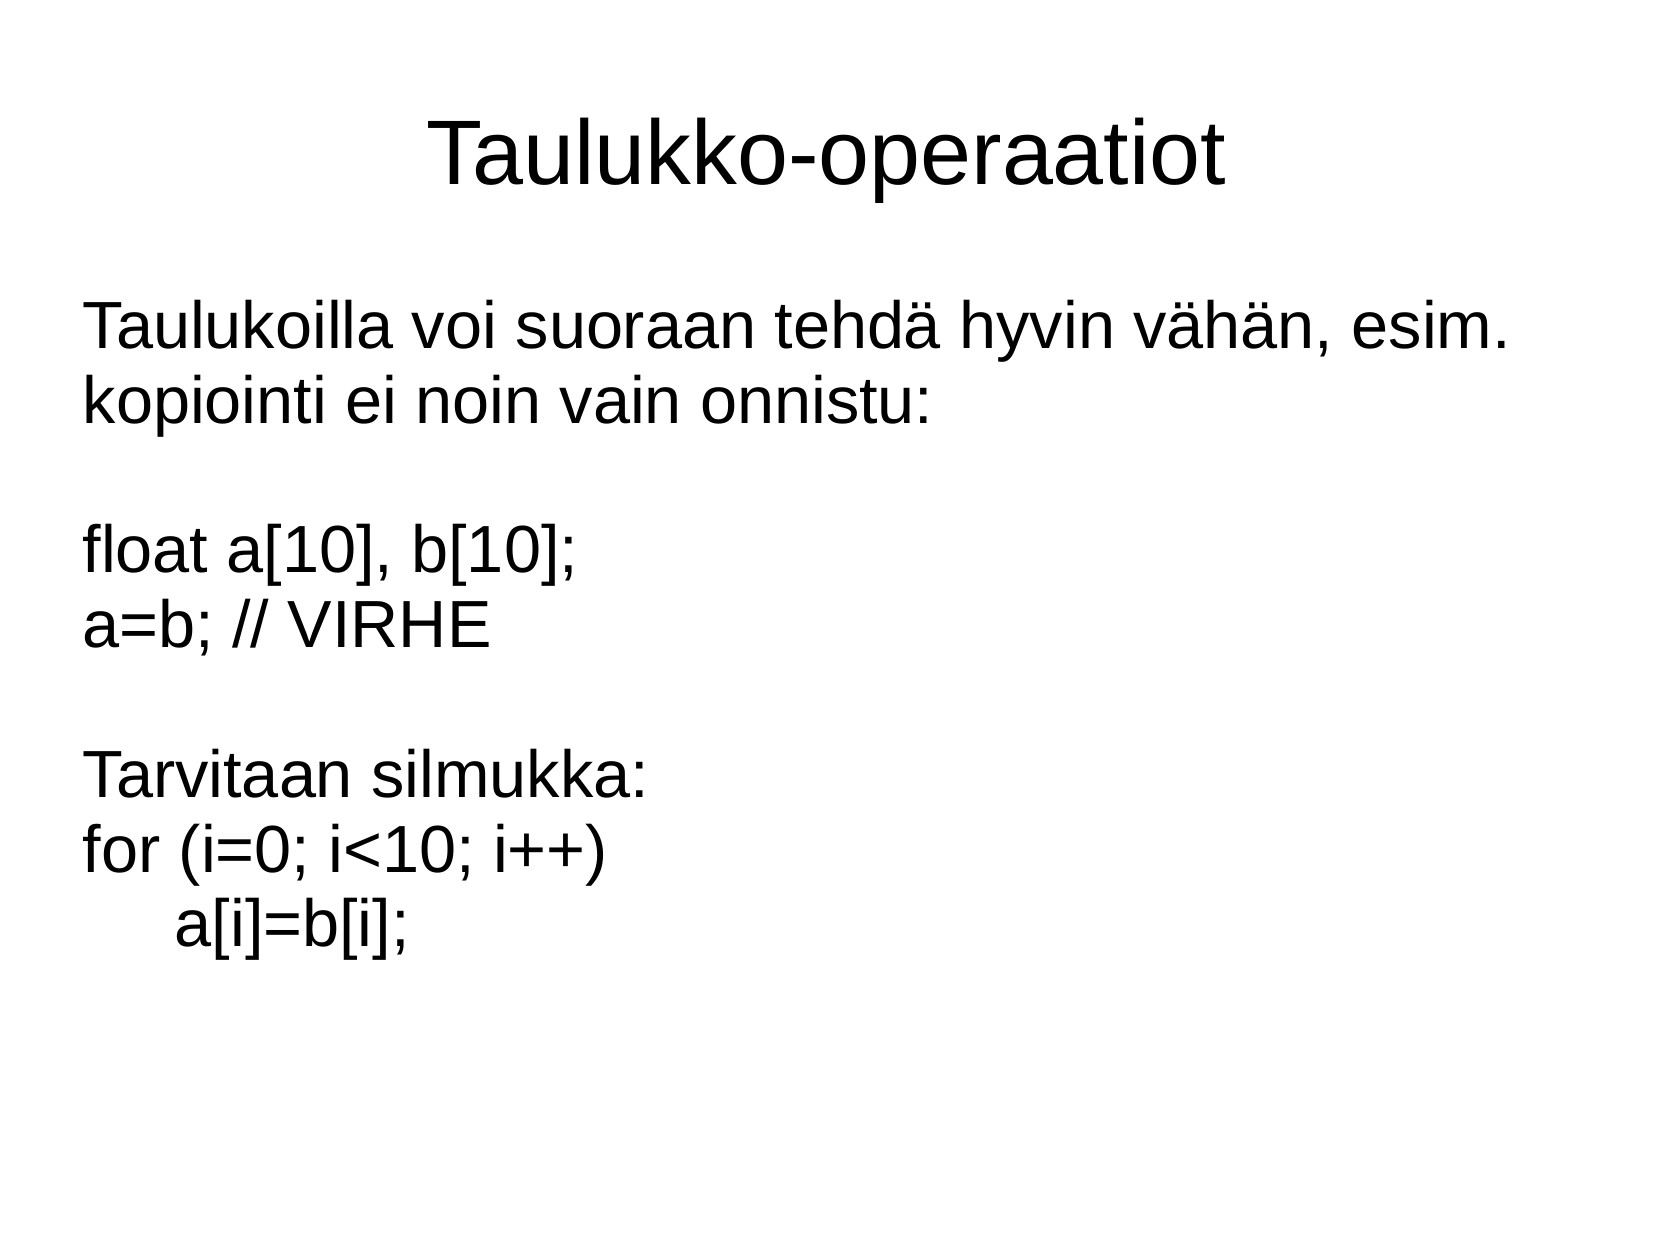

# Taulukko-operaatiot
Taulukoilla voi suoraan tehdä hyvin vähän, esim. kopiointi ei noin vain onnistu:
float a[10], b[10];
a=b; // VIRHE
Tarvitaan silmukka:
for (i=0; i<10; i++)
	 a[i]=b[i];